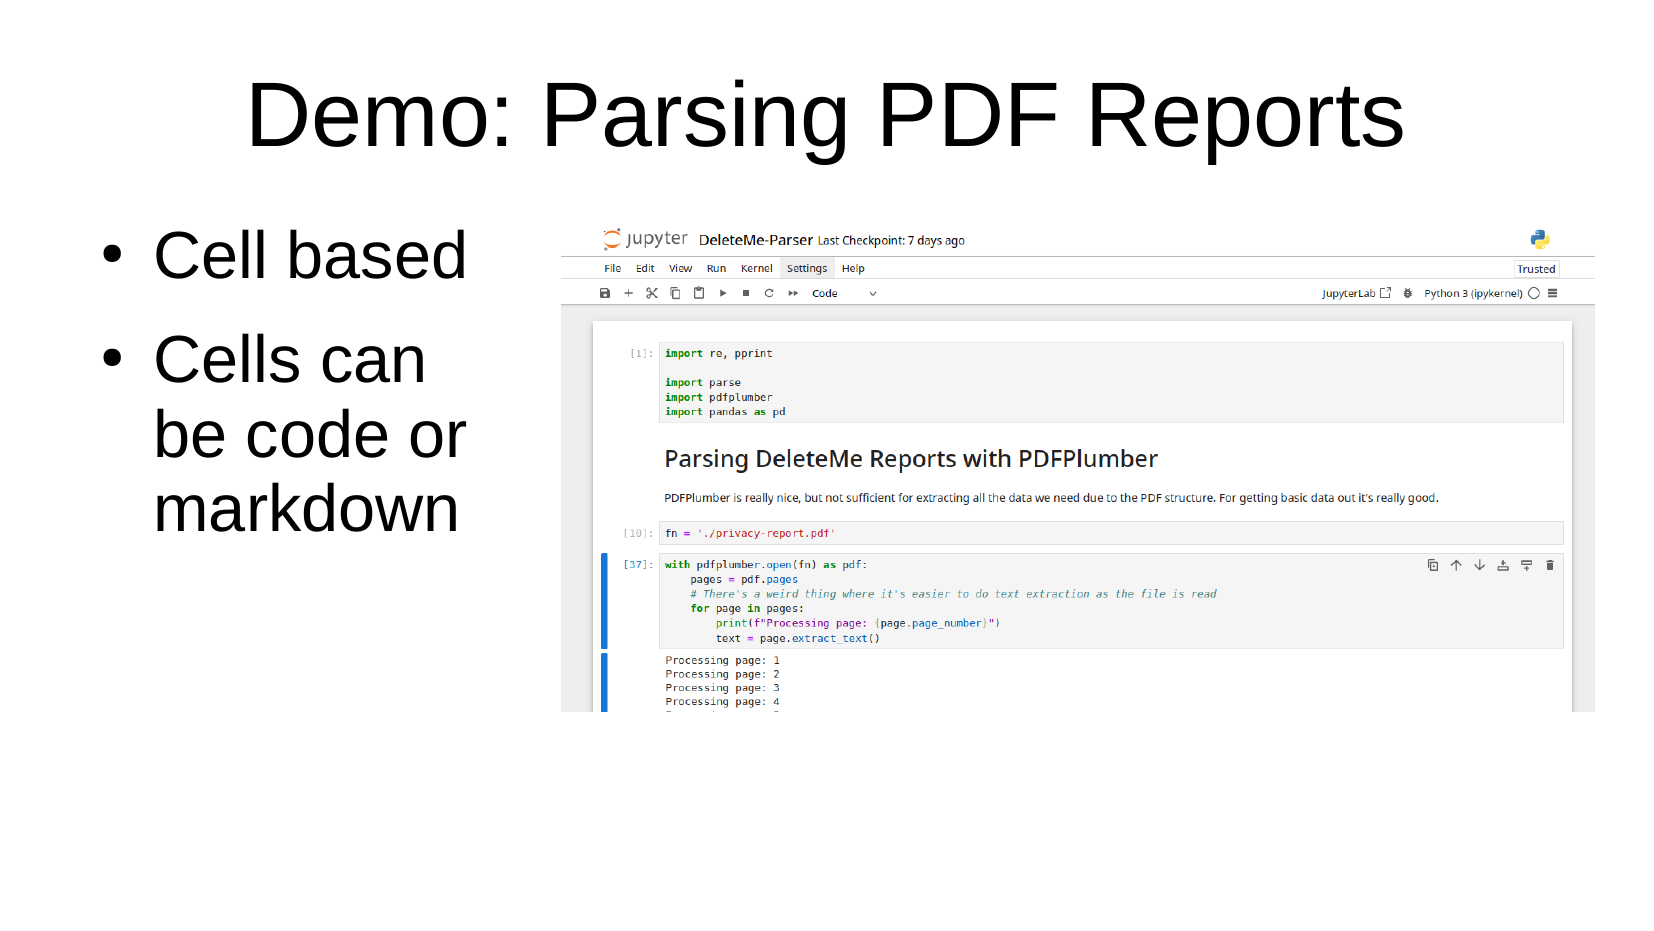

# Demo: Parsing PDF Reports
Cell based
Cells can be code or markdown